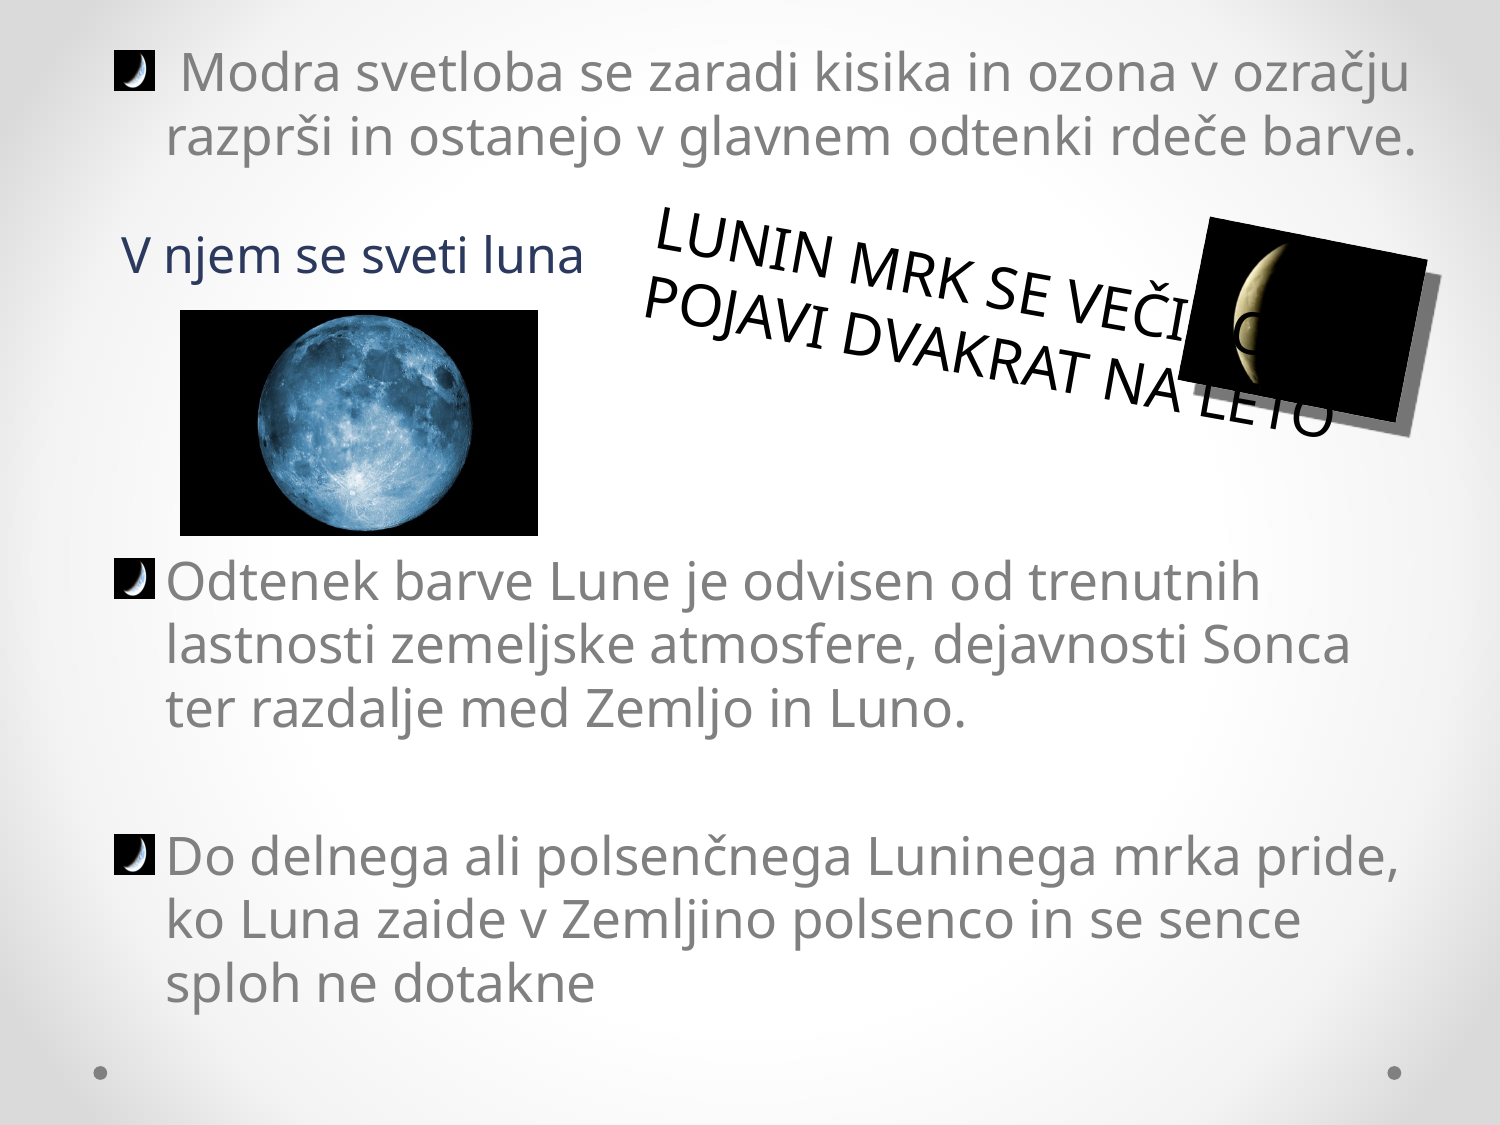

# Modra svetloba se zaradi kisika in ozona v ozračju razprši in ostanejo v glavnem odtenki rdeče barve.
Odtenek barve Lune je odvisen od trenutnih lastnosti zemeljske atmosfere, dejavnosti Sonca ter razdalje med Zemljo in Luno.
Do delnega ali polsenčnega Luninega mrka pride, ko Luna zaide v Zemljino polsenco in se sence sploh ne dotakne
V njem se sveti luna
LUNIN MRK SE VEČINOMA POJAVI DVAKRAT NA LETO